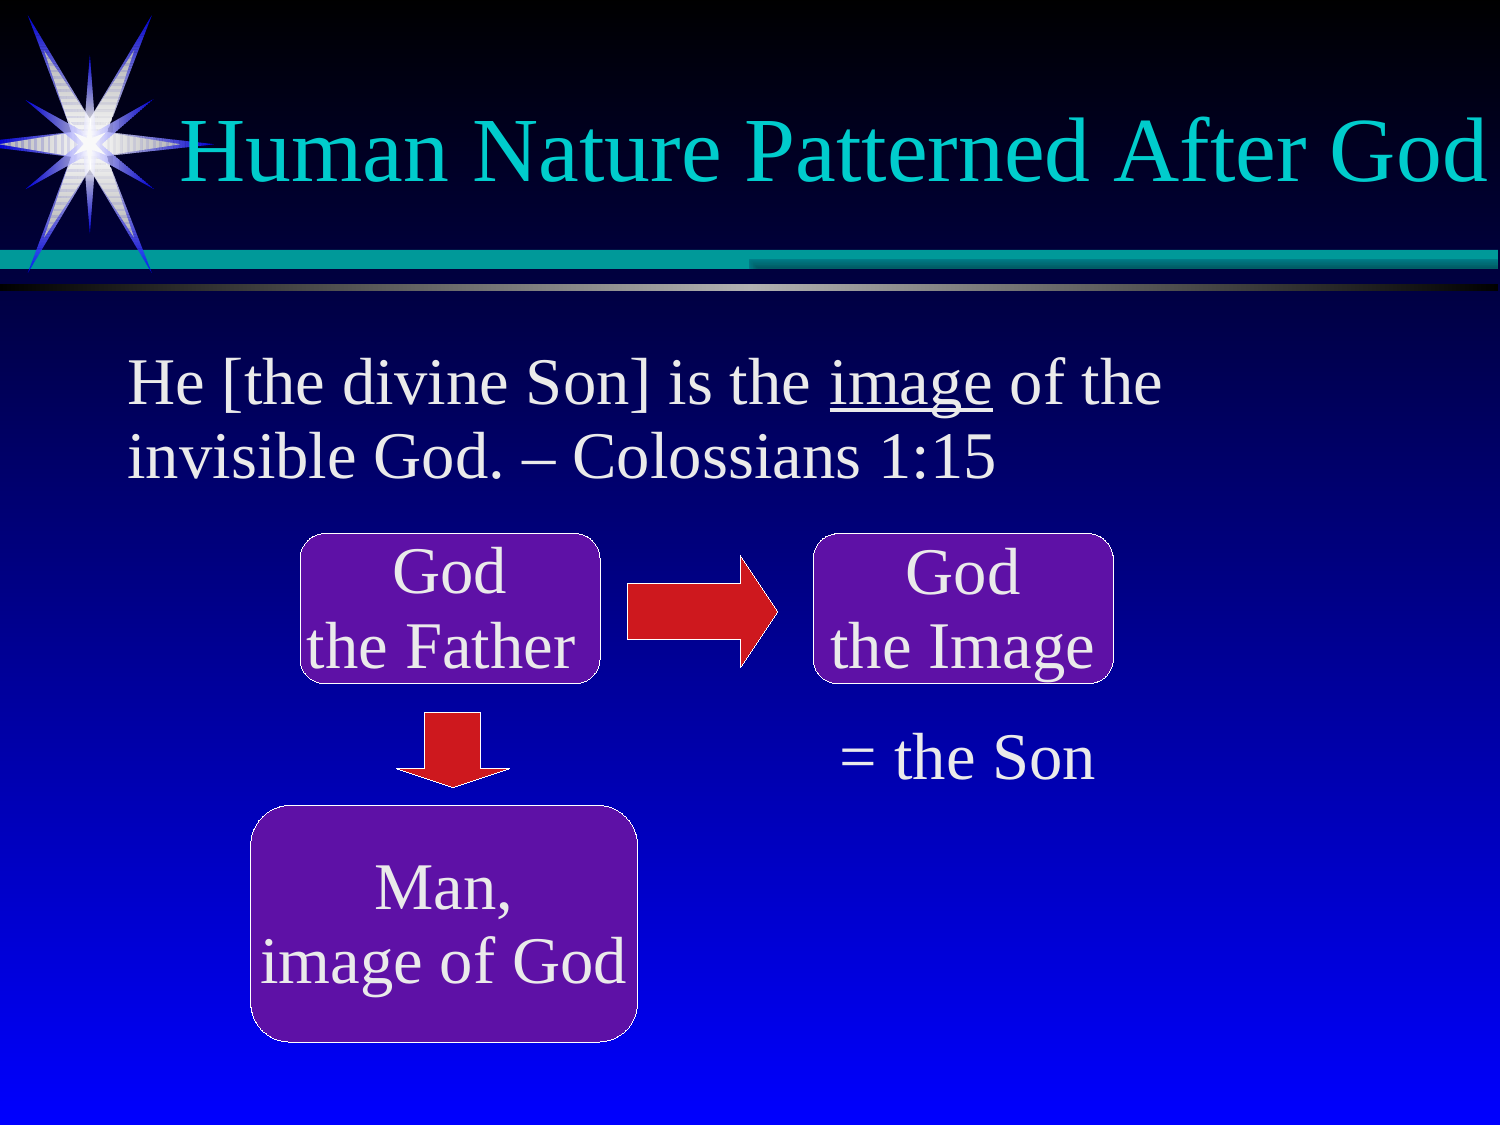

# Human Nature Patterned After God
He [the divine Son] is the image of the invisible God. – Colossians 1:15
God
the Father
God
the Image
= the Son
Man,
image of God